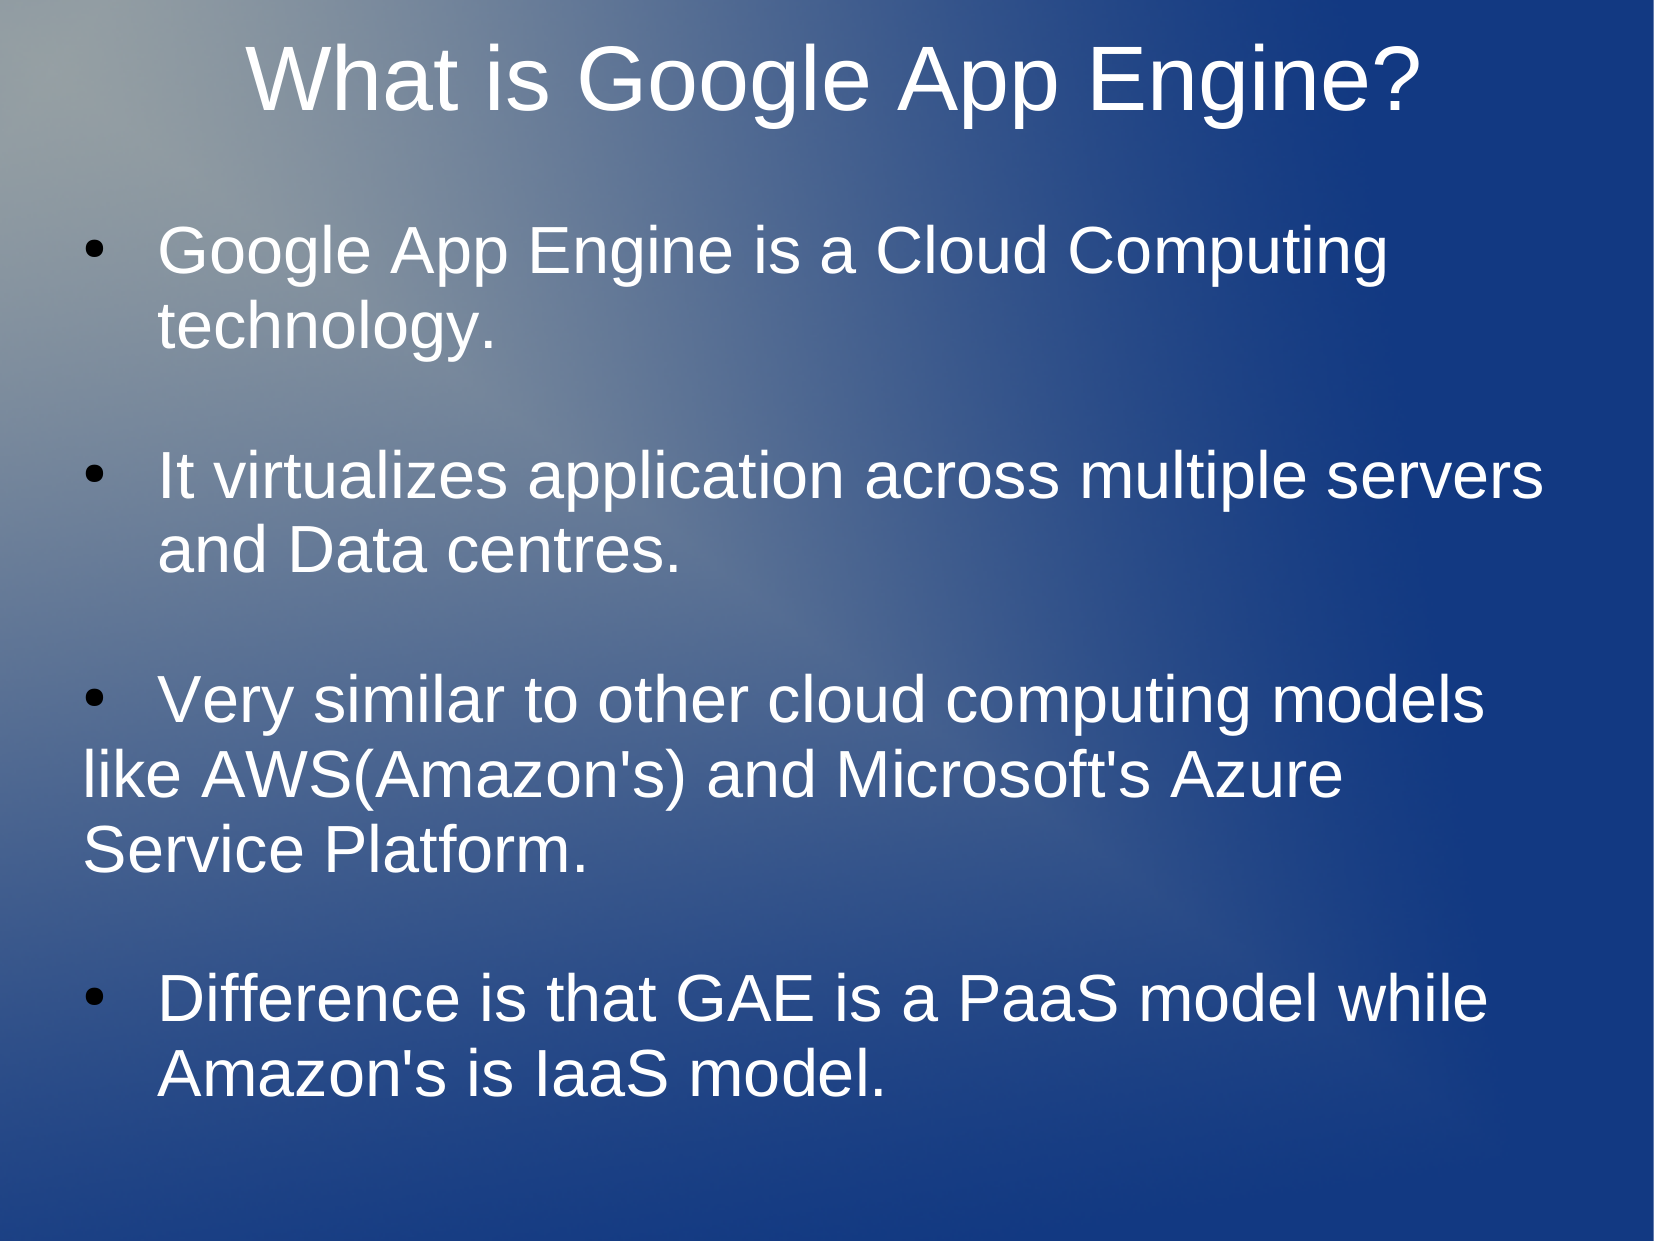

# What is Google App Engine?
 	Google App Engine is a Cloud Computing 			technology.
 	It virtualizes application across multiple servers 	and Data centres.
 	Very similar to other cloud computing models 	like AWS(Amazon's) and Microsoft's Azure 		Service Platform.
 	Difference is that GAE is a PaaS model while 	Amazon's is IaaS model.